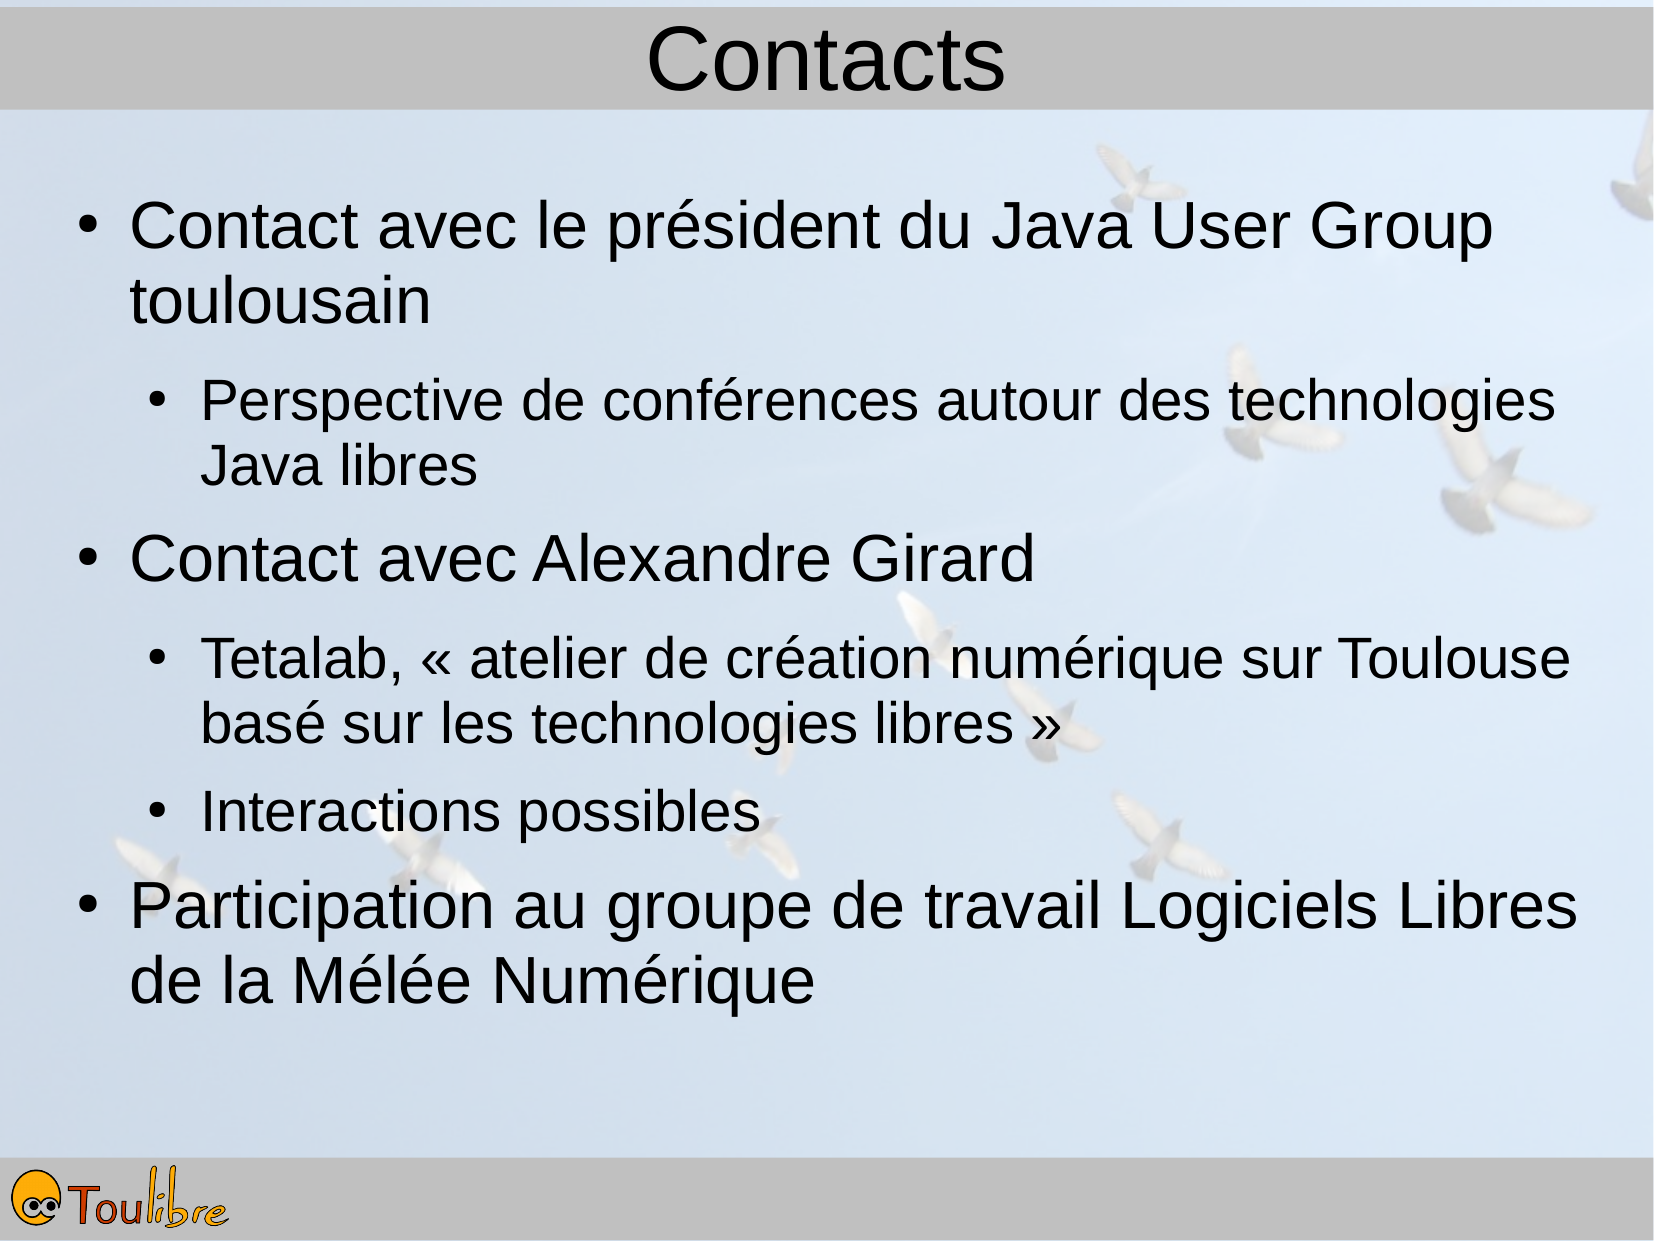

# Contacts
Contact avec le président du Java User Group toulousain
Perspective de conférences autour des technologies Java libres
Contact avec Alexandre Girard
Tetalab, « atelier de création numérique sur Toulouse basé sur les technologies libres »
Interactions possibles
Participation au groupe de travail Logiciels Libres de la Mélée Numérique